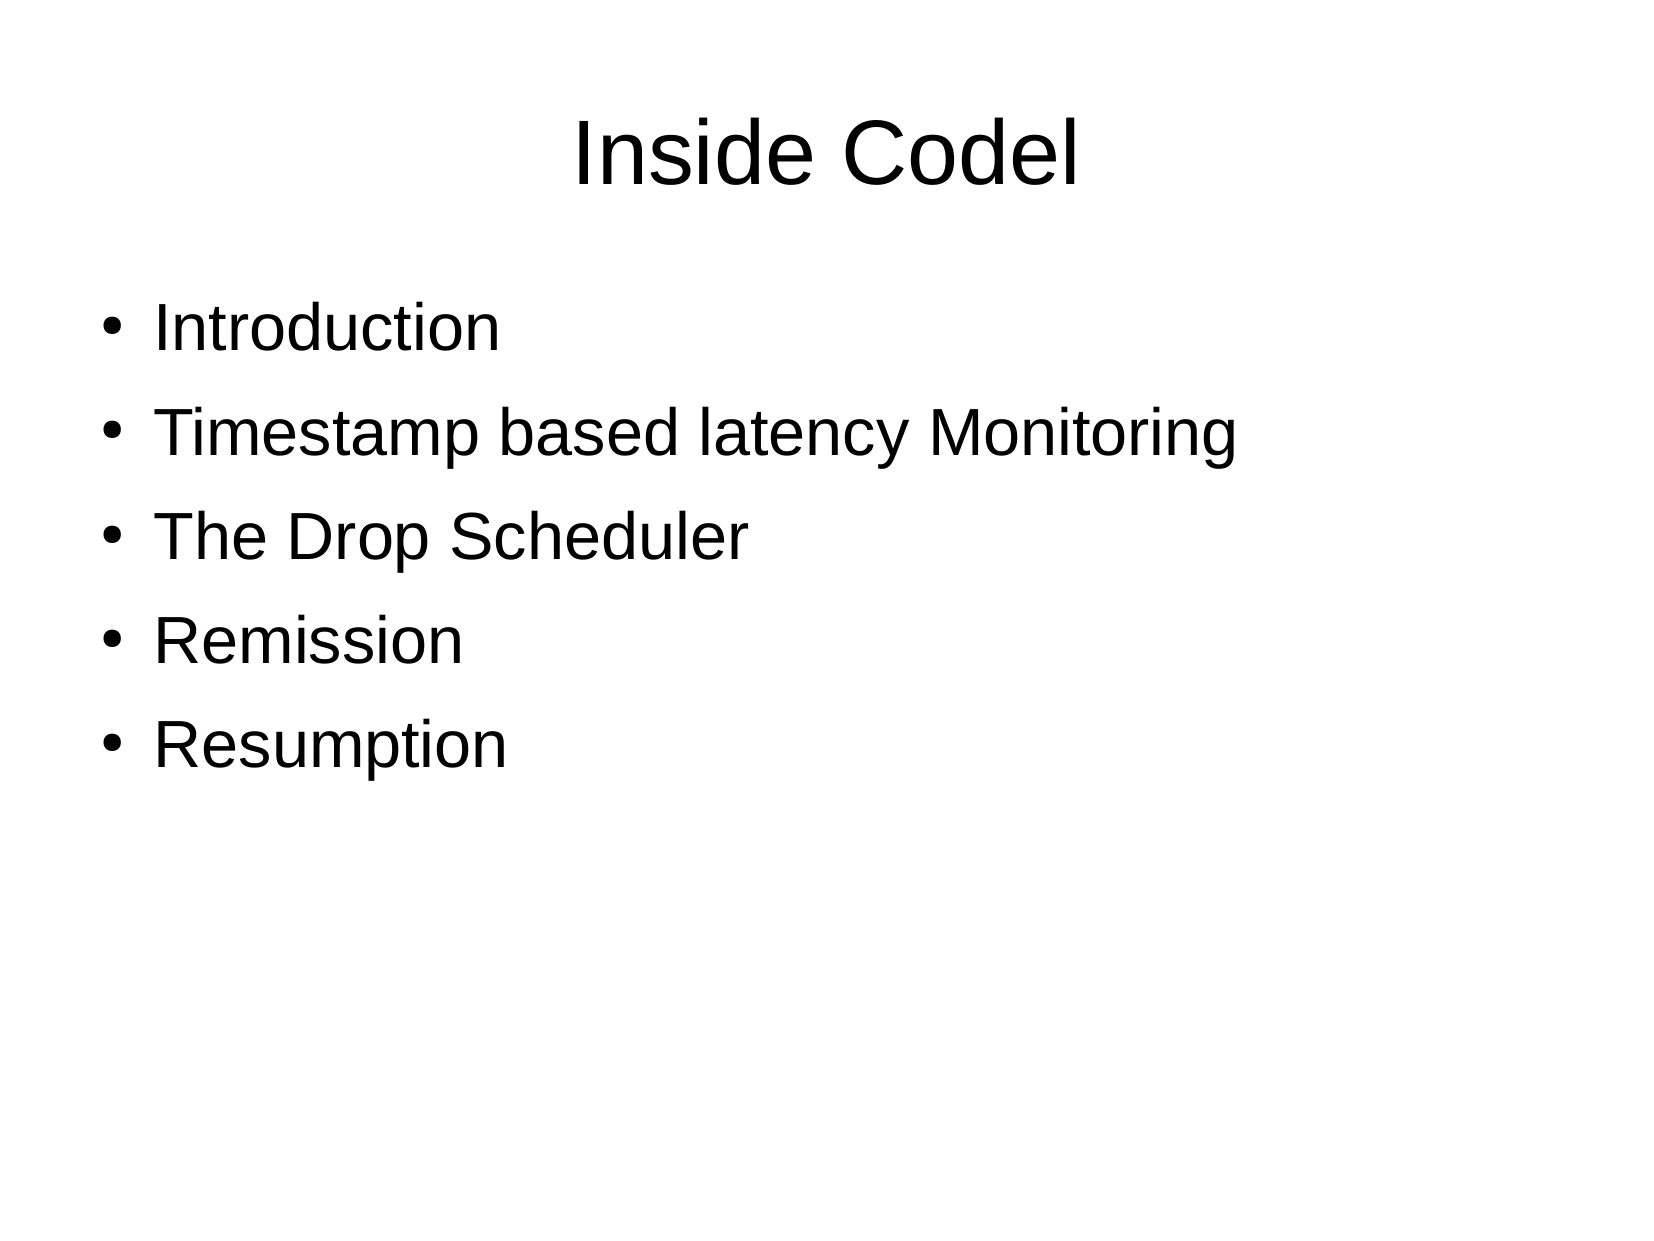

# Inside Codel
Introduction
Timestamp based latency Monitoring
The Drop Scheduler
Remission
Resumption